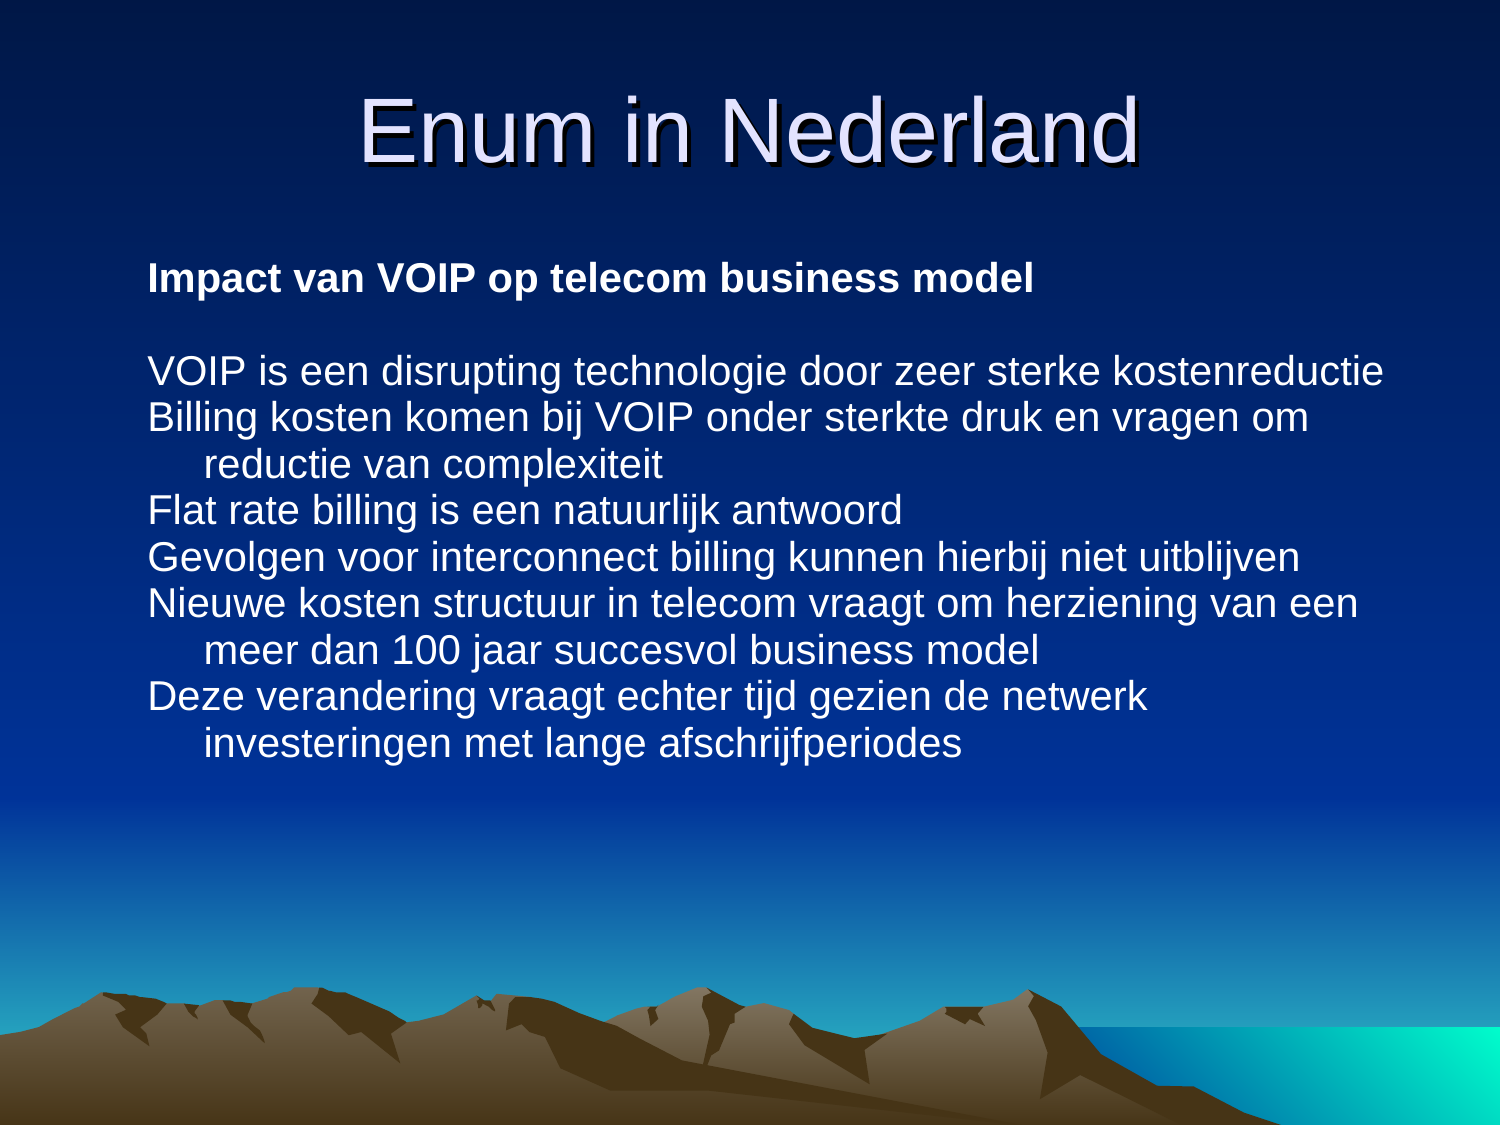

# Enum in Nederland
Impact van VOIP op telecom business model
VOIP is een disrupting technologie door zeer sterke kostenreductie
Billing kosten komen bij VOIP onder sterkte druk en vragen om reductie van complexiteit
Flat rate billing is een natuurlijk antwoord
Gevolgen voor interconnect billing kunnen hierbij niet uitblijven
Nieuwe kosten structuur in telecom vraagt om herziening van een meer dan 100 jaar succesvol business model
Deze verandering vraagt echter tijd gezien de netwerk investeringen met lange afschrijfperiodes